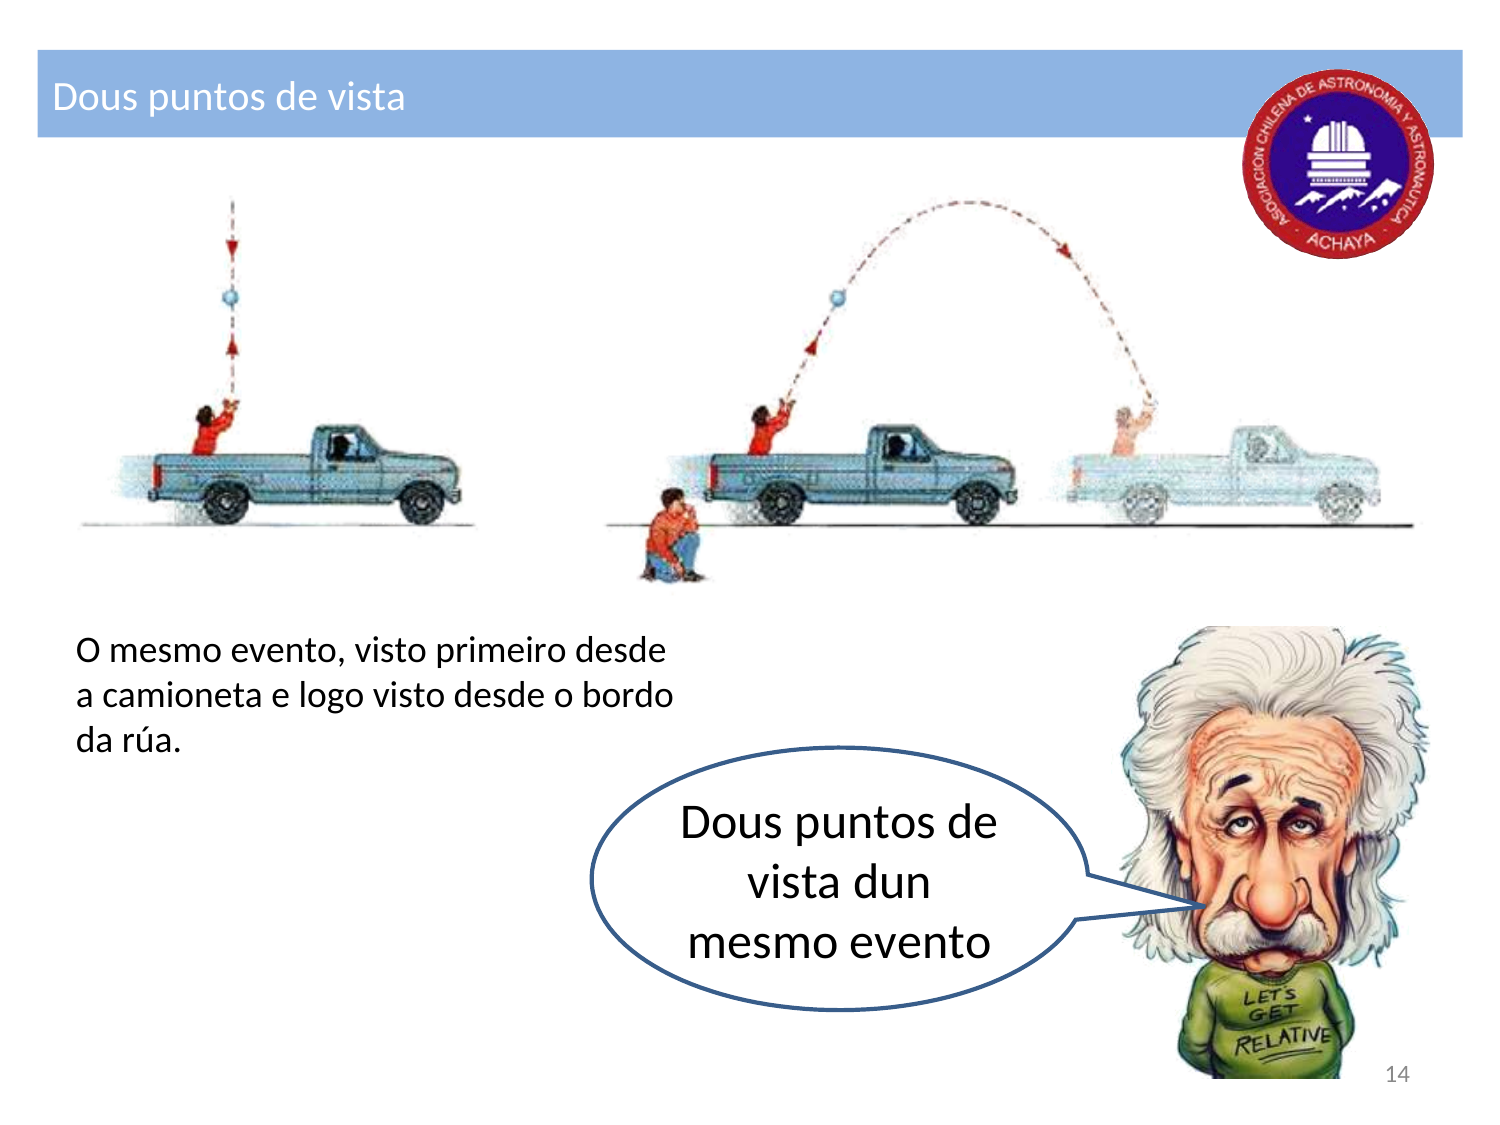

Dous puntos de vista
O mesmo evento, visto primeiro desde a camioneta e logo visto desde o bordo da rúa.
Dous puntos de vista dun mesmo evento